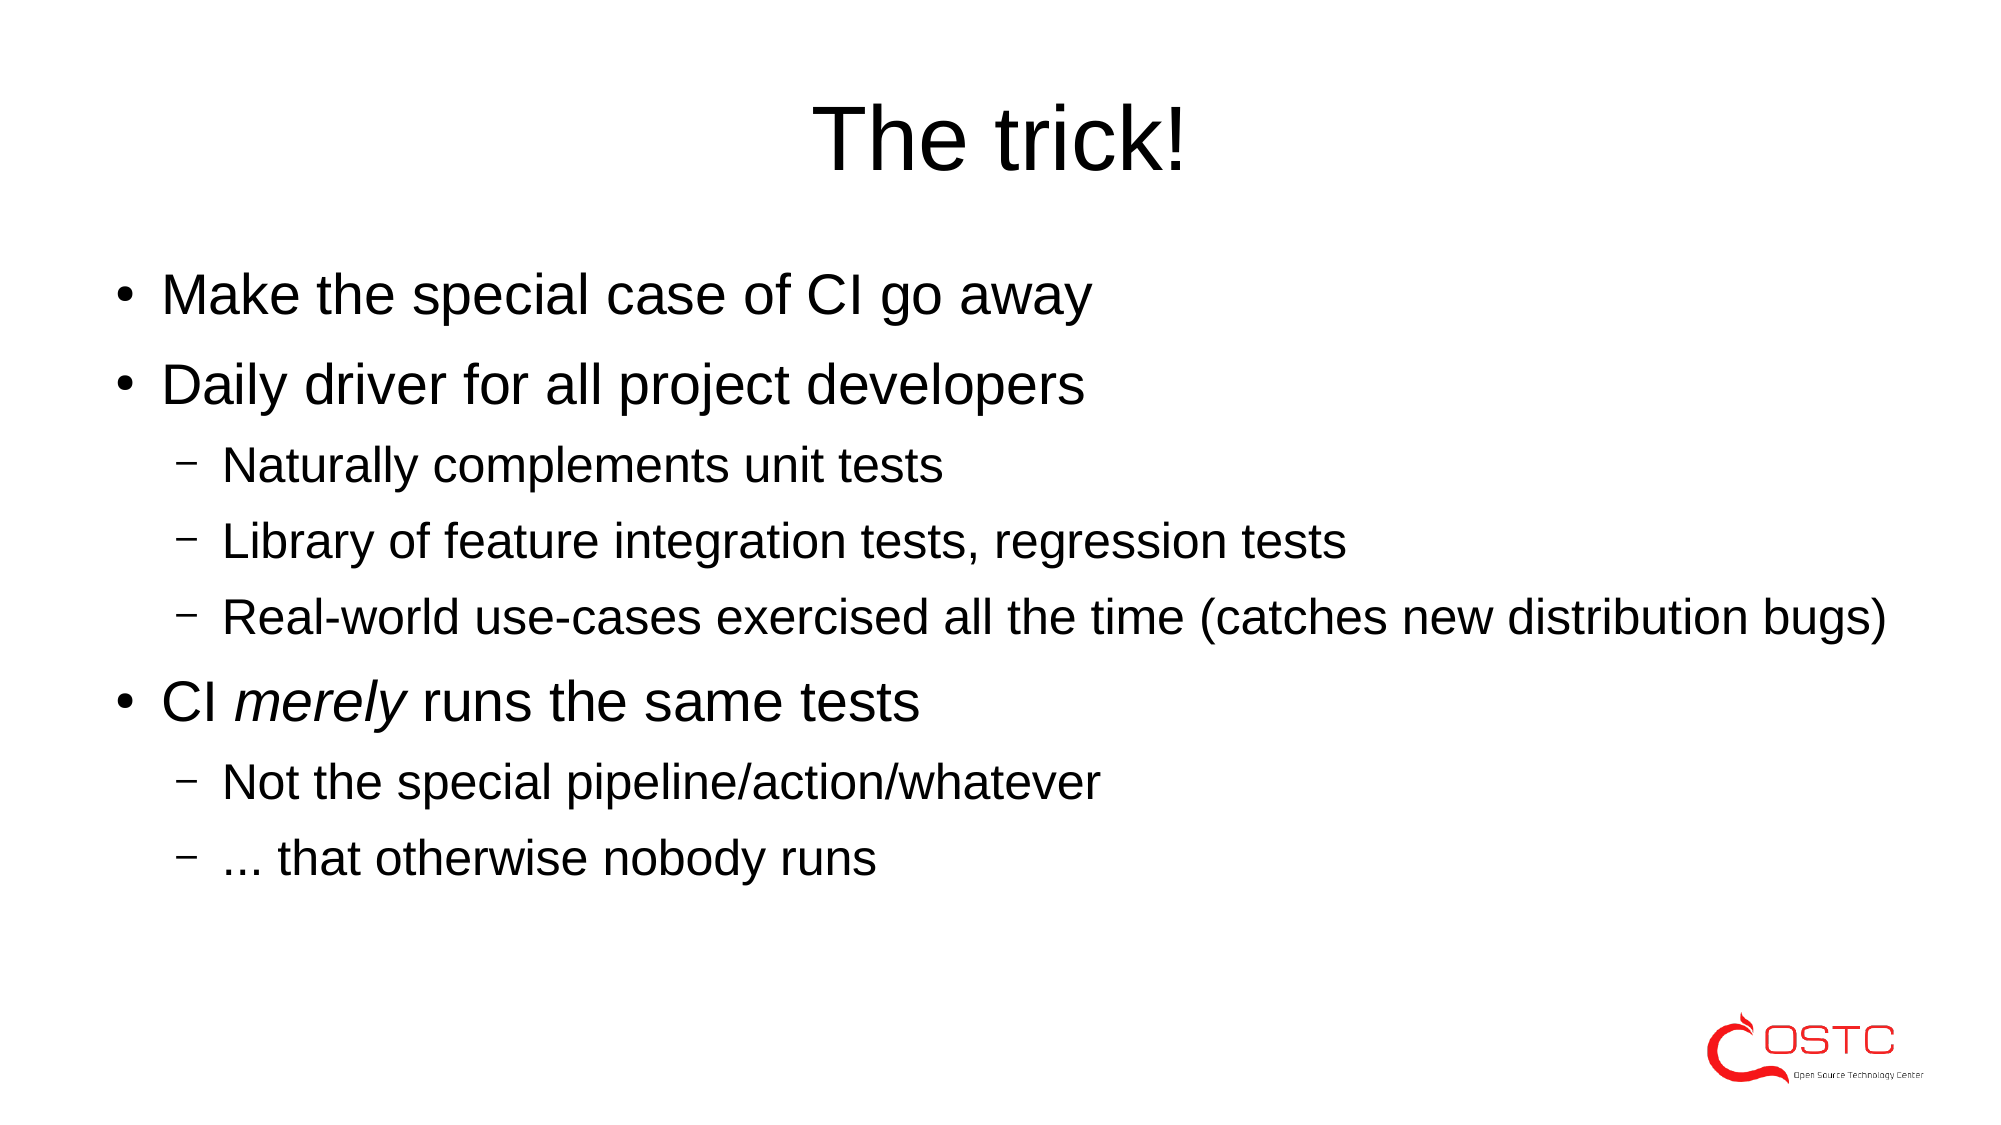

# The trick!
Make the special case of CI go away
Daily driver for all project developers
Naturally complements unit tests
Library of feature integration tests, regression tests
Real-world use-cases exercised all the time (catches new distribution bugs)
CI merely runs the same tests
Not the special pipeline/action/whatever
... that otherwise nobody runs